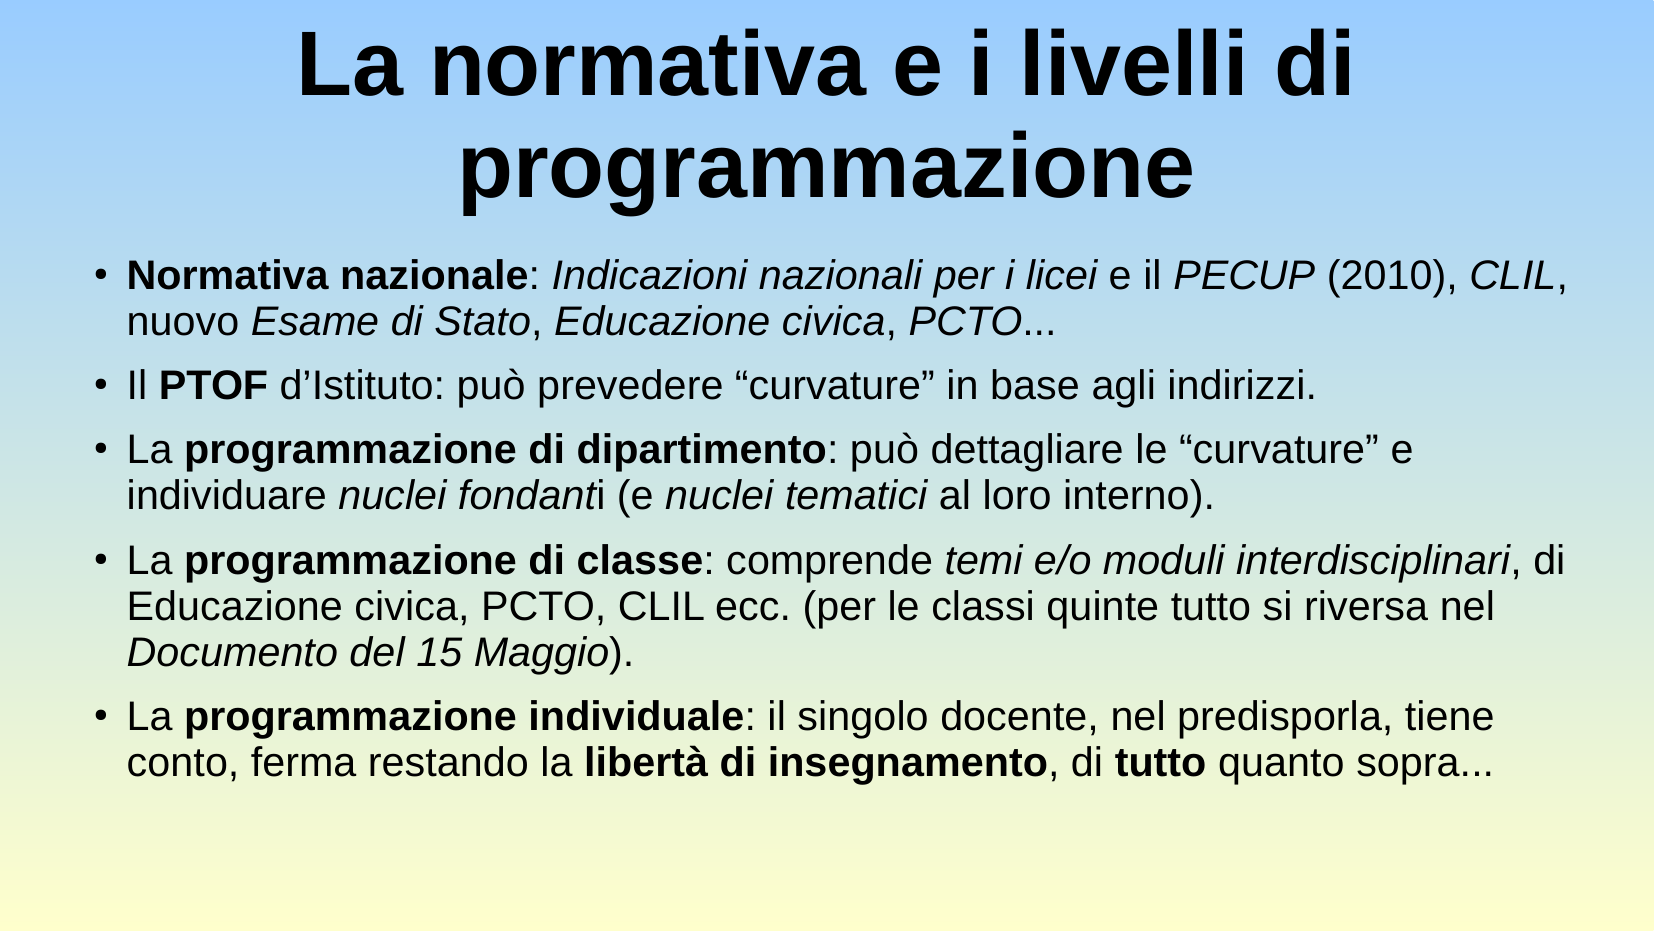

# La normativa e i livelli di programmazione
Normativa nazionale: Indicazioni nazionali per i licei e il PECUP (2010), CLIL, nuovo Esame di Stato, Educazione civica, PCTO...
Il PTOF d’Istituto: può prevedere “curvature” in base agli indirizzi.
La programmazione di dipartimento: può dettagliare le “curvature” e individuare nuclei fondanti (e nuclei tematici al loro interno).
La programmazione di classe: comprende temi e/o moduli interdisciplinari, di Educazione civica, PCTO, CLIL ecc. (per le classi quinte tutto si riversa nel Documento del 15 Maggio).
La programmazione individuale: il singolo docente, nel predisporla, tiene conto, ferma restando la libertà di insegnamento, di tutto quanto sopra...